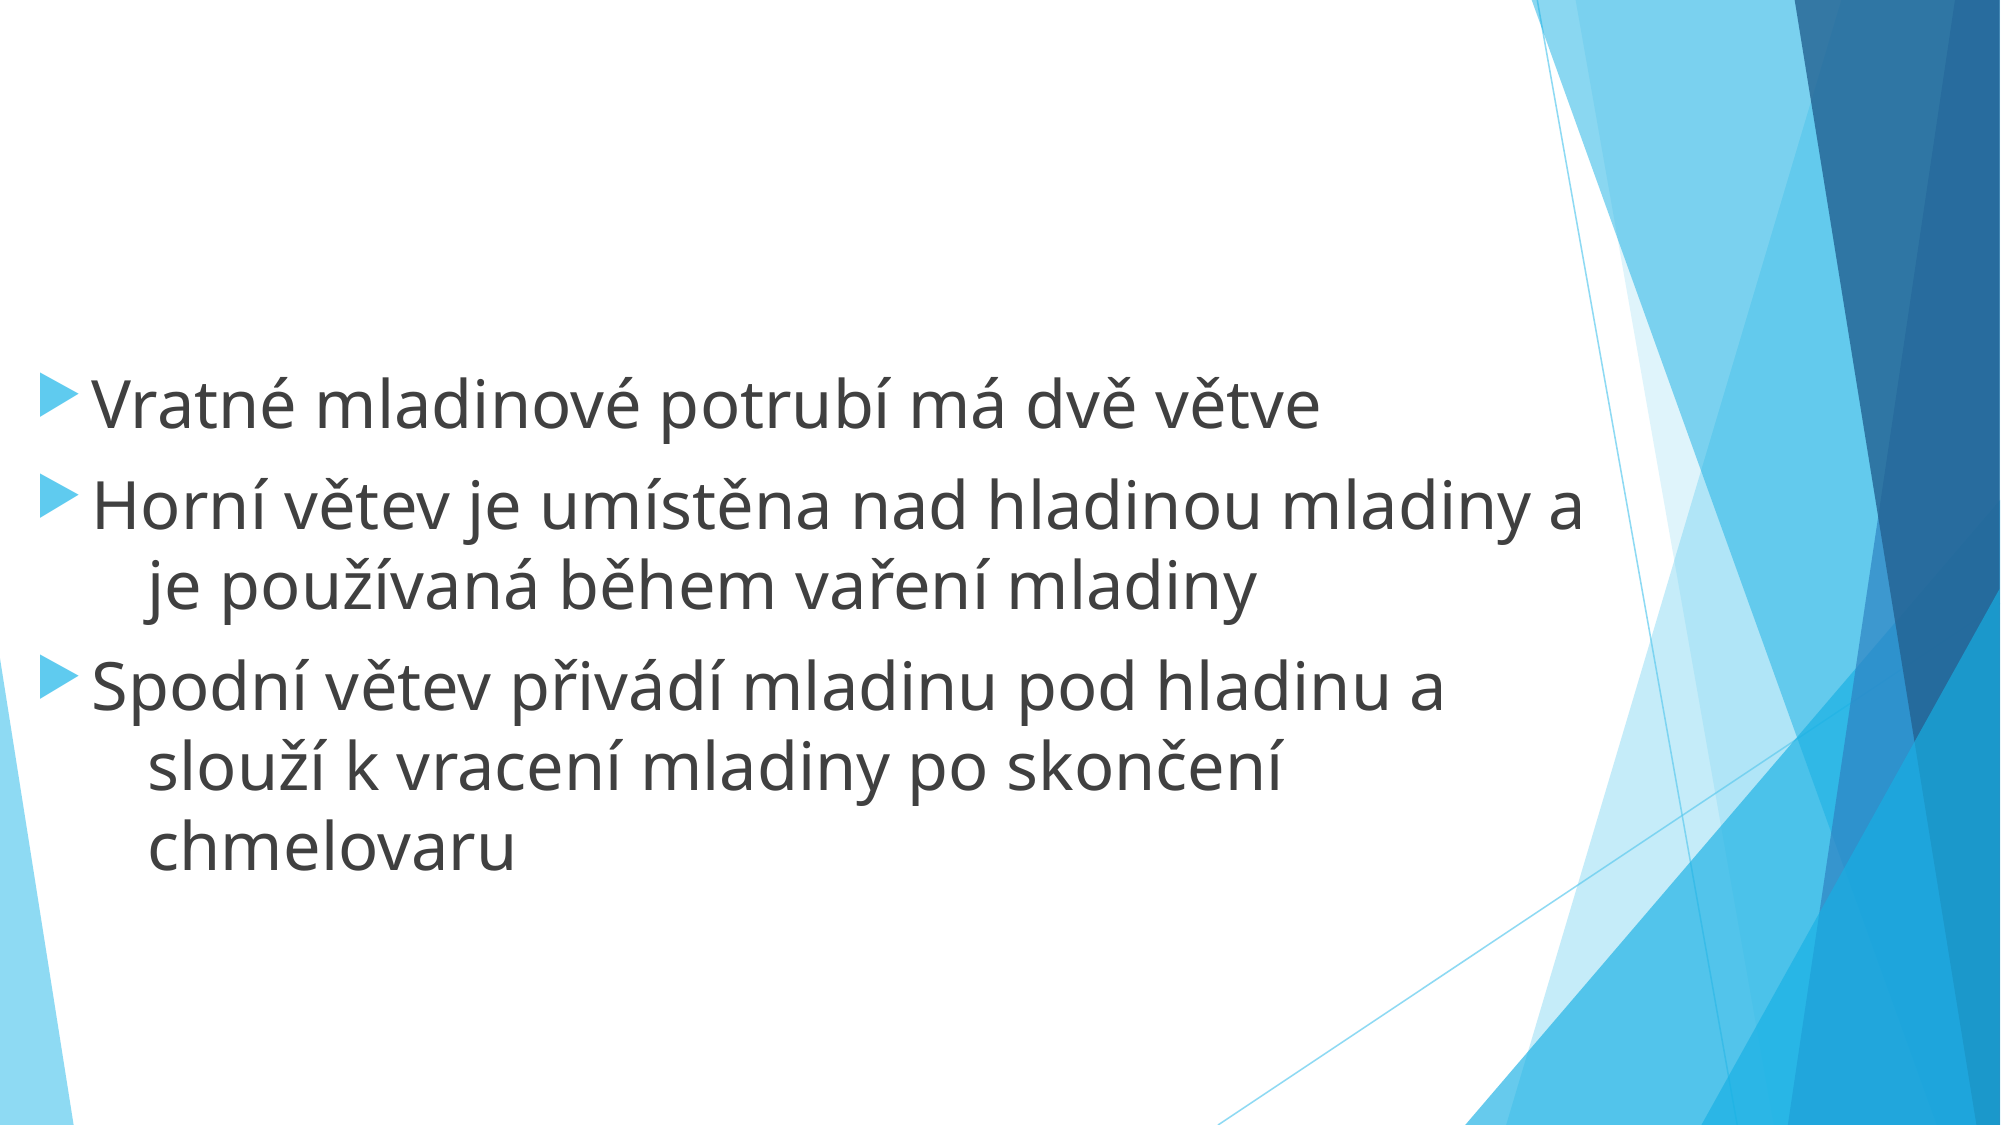

#
Vratné mladinové potrubí má dvě větve
Horní větev je umístěna nad hladinou mladiny a je používaná během vaření mladiny
Spodní větev přivádí mladinu pod hladinu a slouží k vracení mladiny po skončení chmelovaru